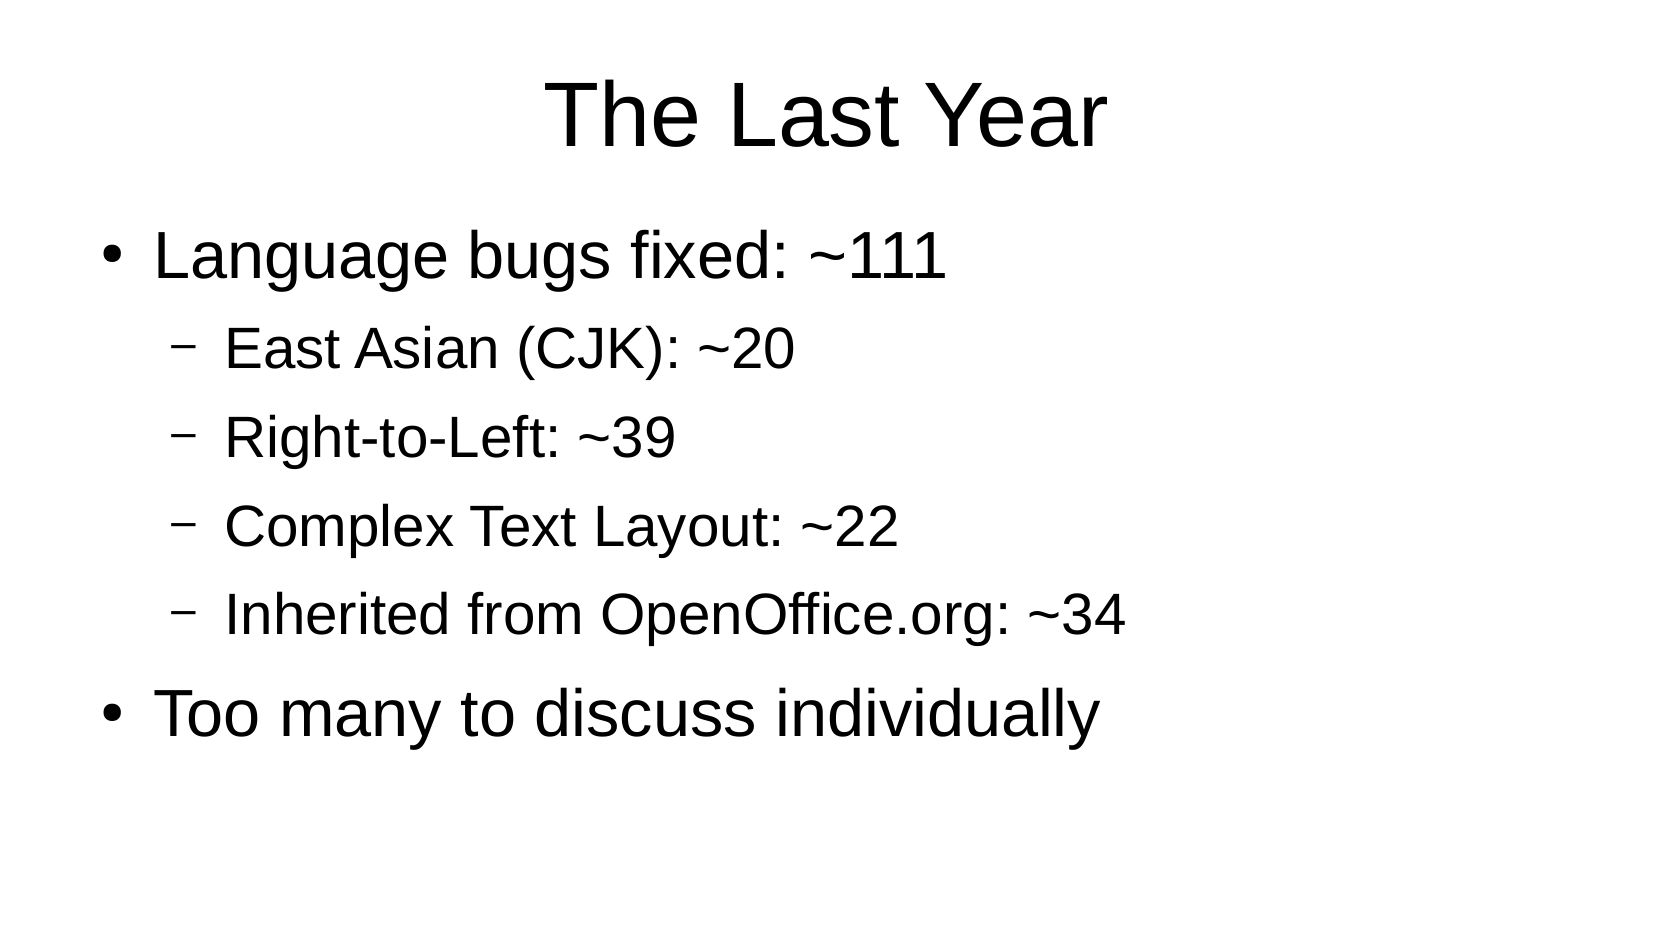

# The Last Year
Language bugs fixed: ~111
East Asian (CJK): ~20
Right-to-Left: ~39
Complex Text Layout: ~22
Inherited from OpenOffice.org: ~34
Too many to discuss individually